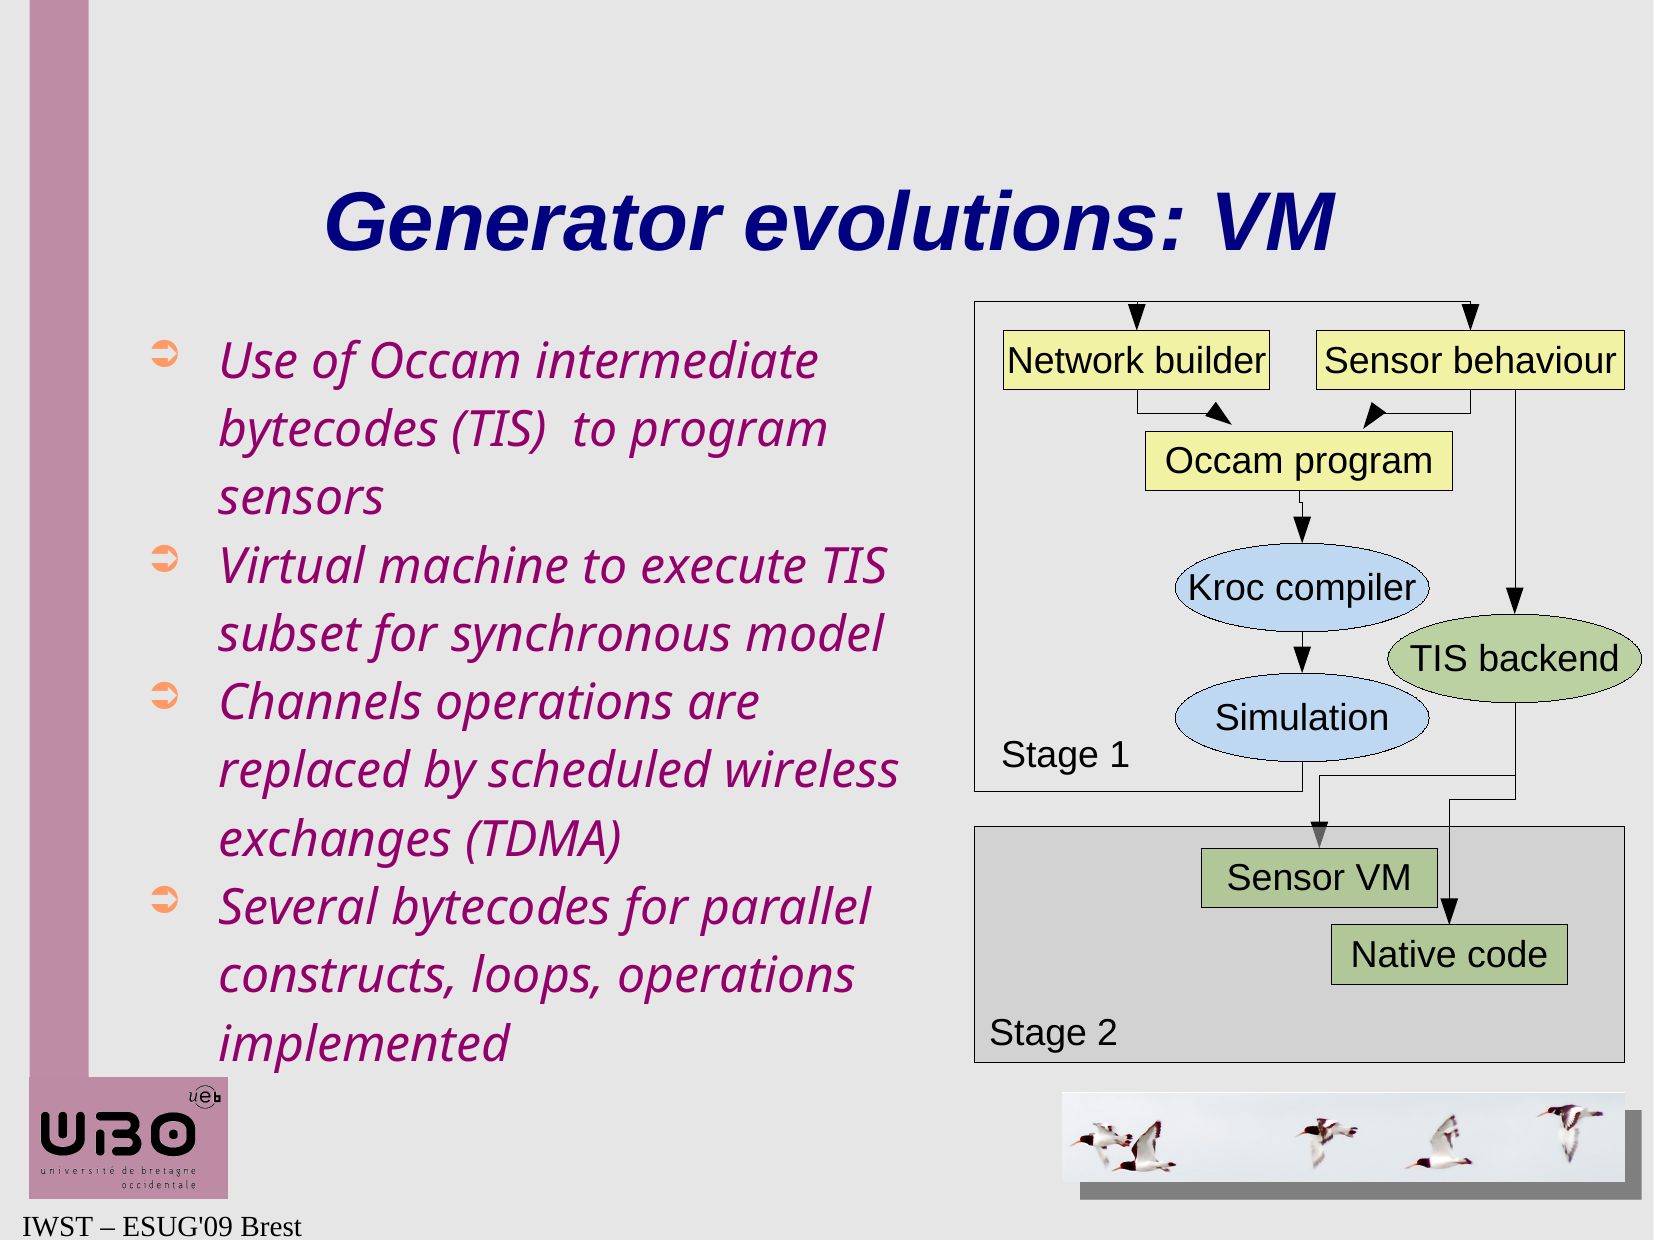

# Generator evolutions: VM
Use of Occam intermediate bytecodes (TIS) to program sensors
Virtual machine to execute TIS subset for synchronous model
Channels operations are replaced by scheduled wireless exchanges (TDMA)
Several bytecodes for parallel constructs, loops, operations implemented
Network builder
Sensor behaviour
Occam program
Kroc compiler
TIS backend
Simulation
Stage 1
Sensor VM
Native code
Stage 2